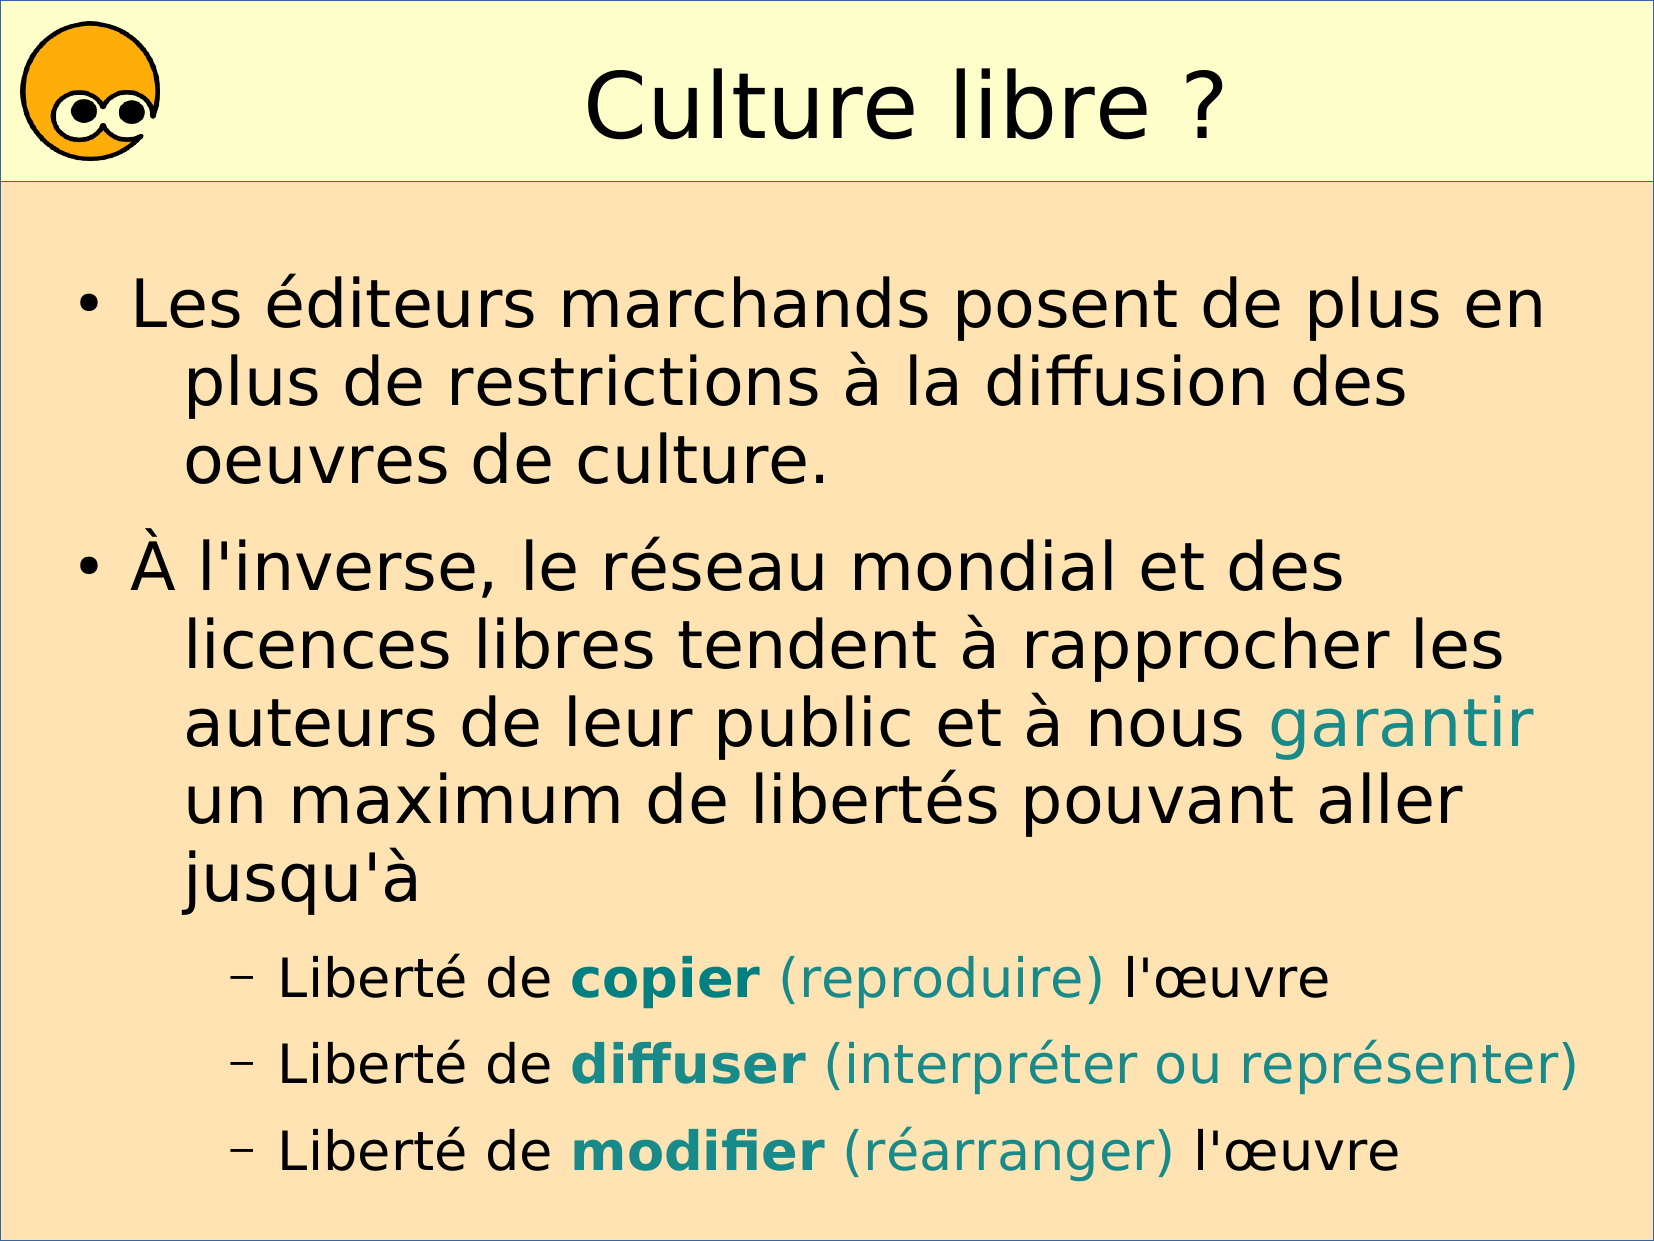

# Culture libre ?
Les éditeurs marchands posent de plus en plus de restrictions à la diffusion des oeuvres de culture.
À l'inverse, le réseau mondial et des licences libres tendent à rapprocher les auteurs de leur public et à nous garantir un maximum de libertés pouvant aller jusqu'à
Liberté de copier (reproduire) l'œuvre
Liberté de diffuser (interpréter ou représenter)
Liberté de modifier (réarranger) l'œuvre